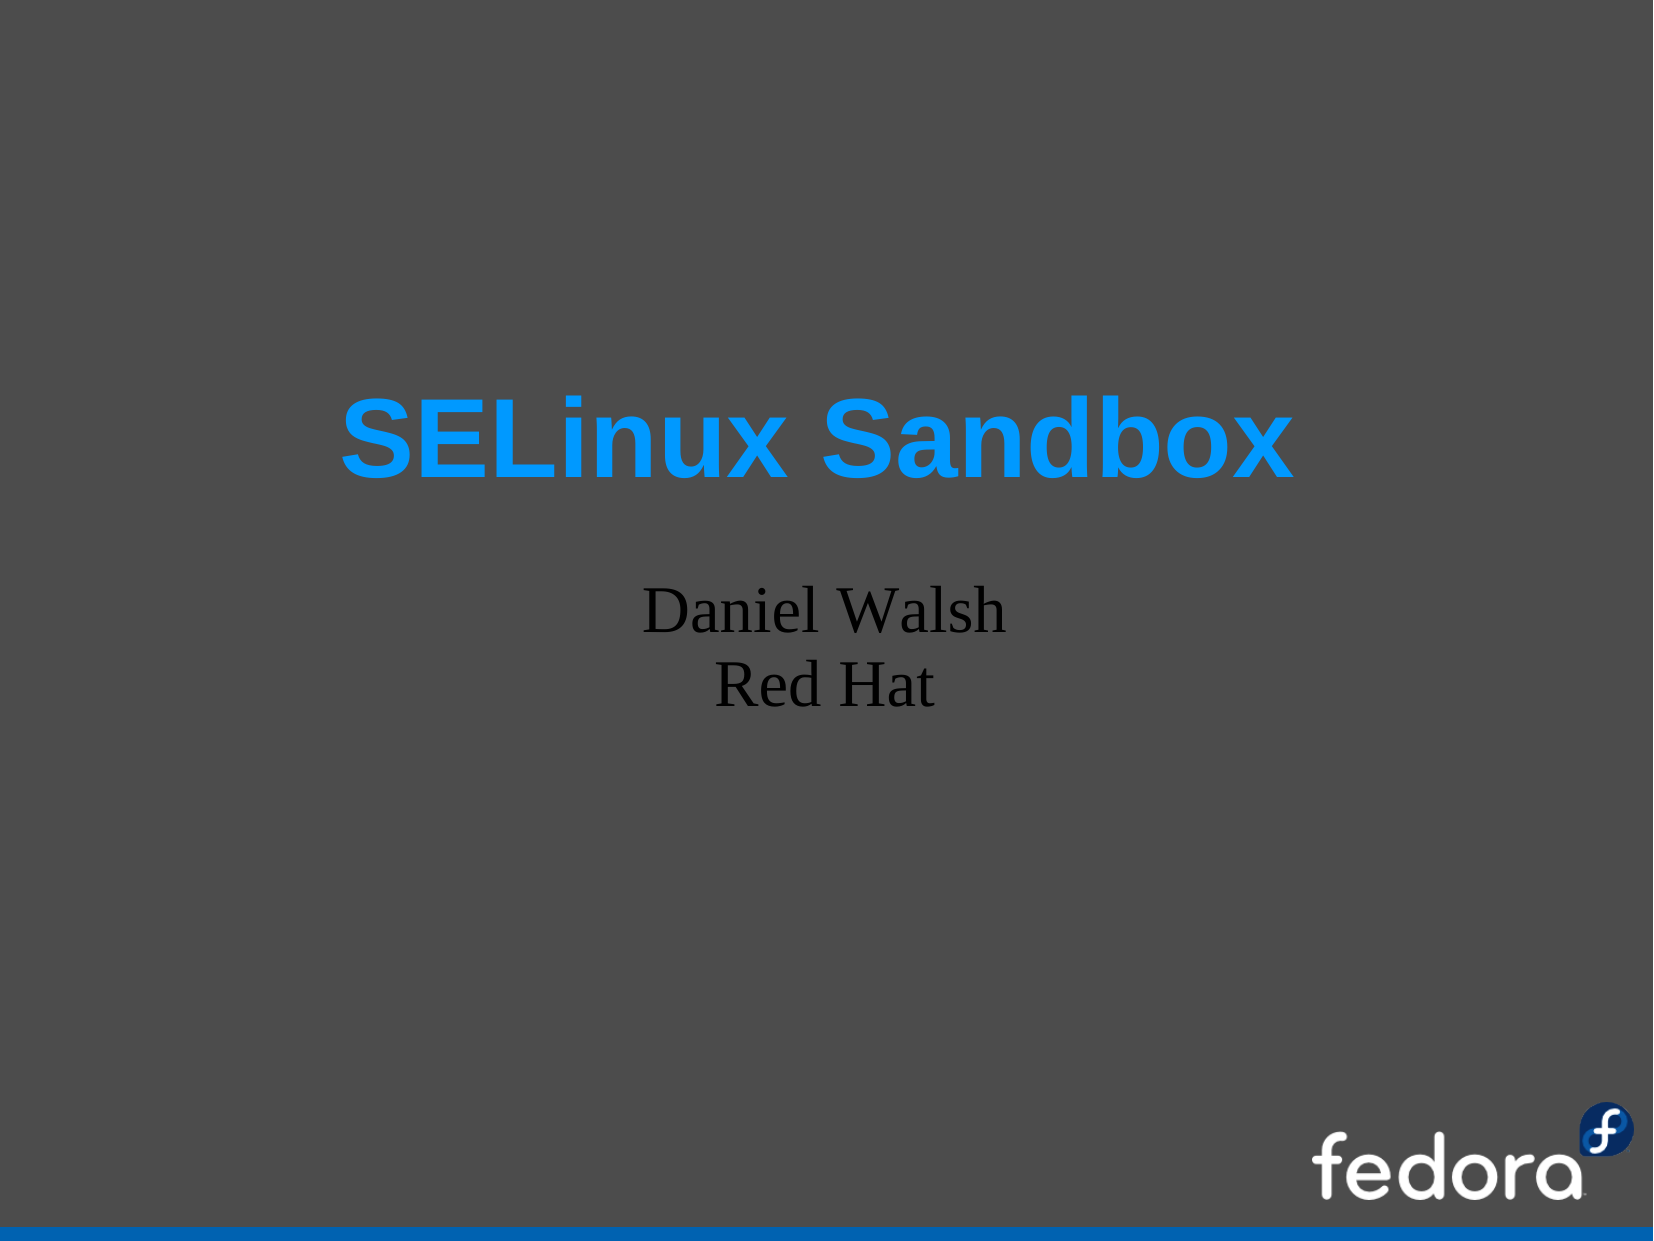

# SELinux Sandbox
Daniel Walsh
Red Hat